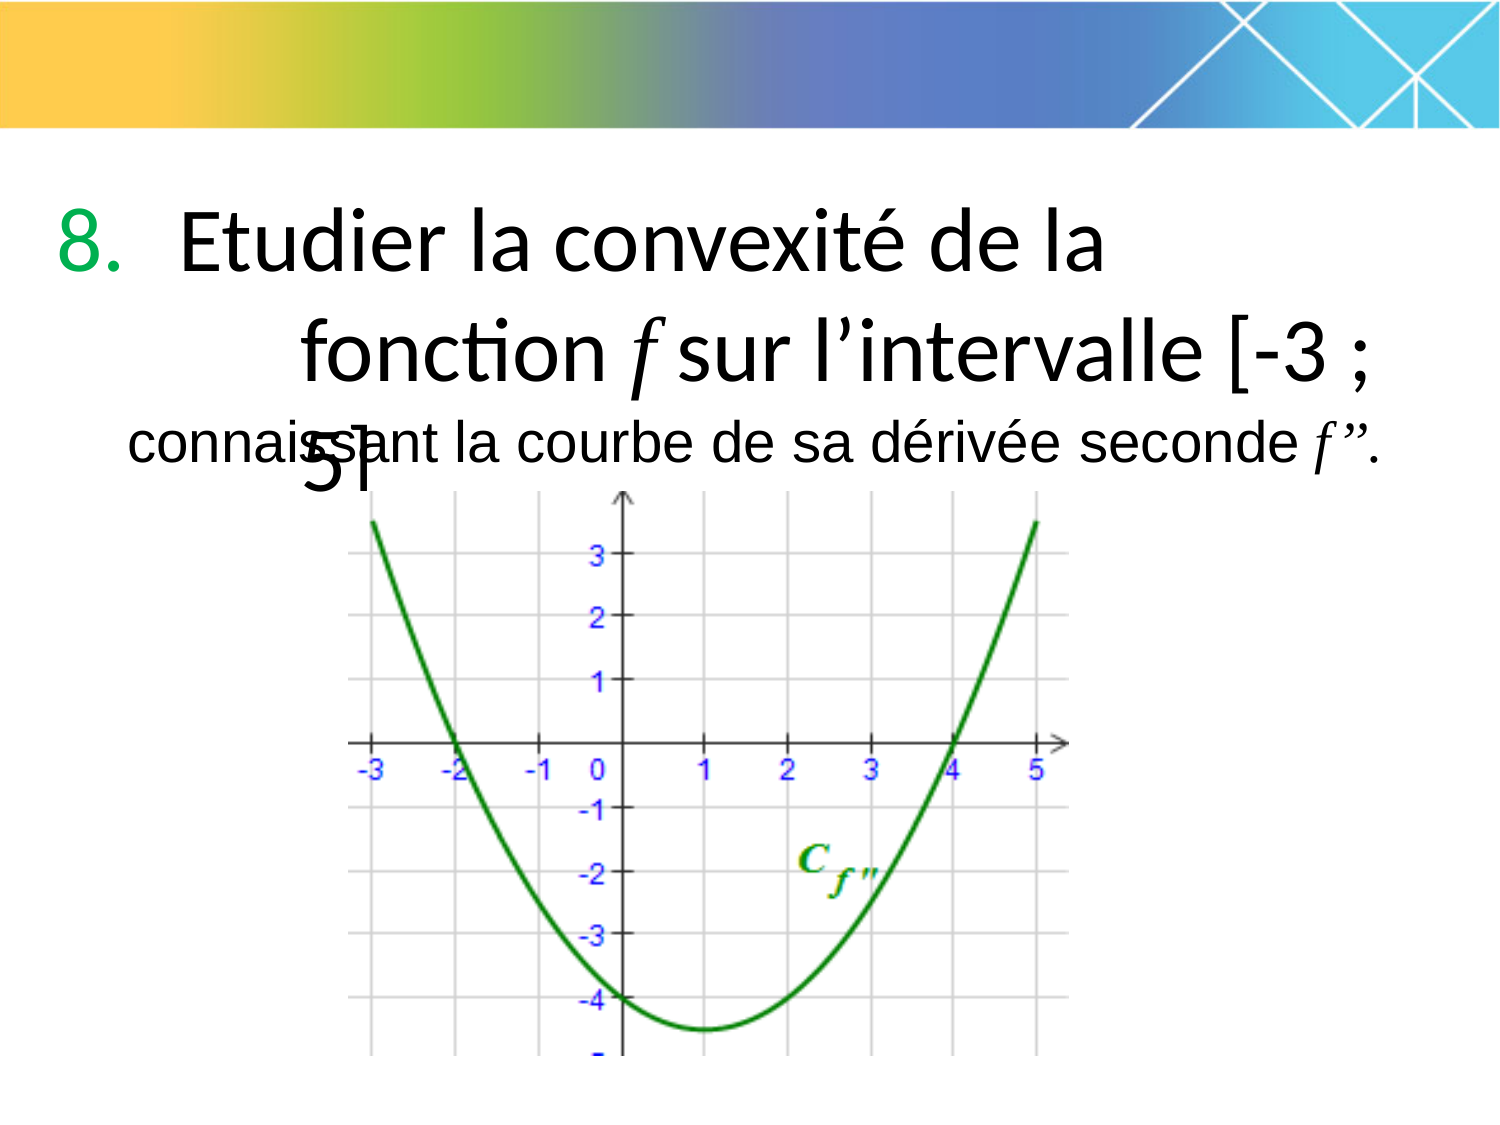

Etudier la convexité de la fonction f sur l’intervalle [-3 ; 5]
connaissant la courbe de sa dérivée seconde f’’.